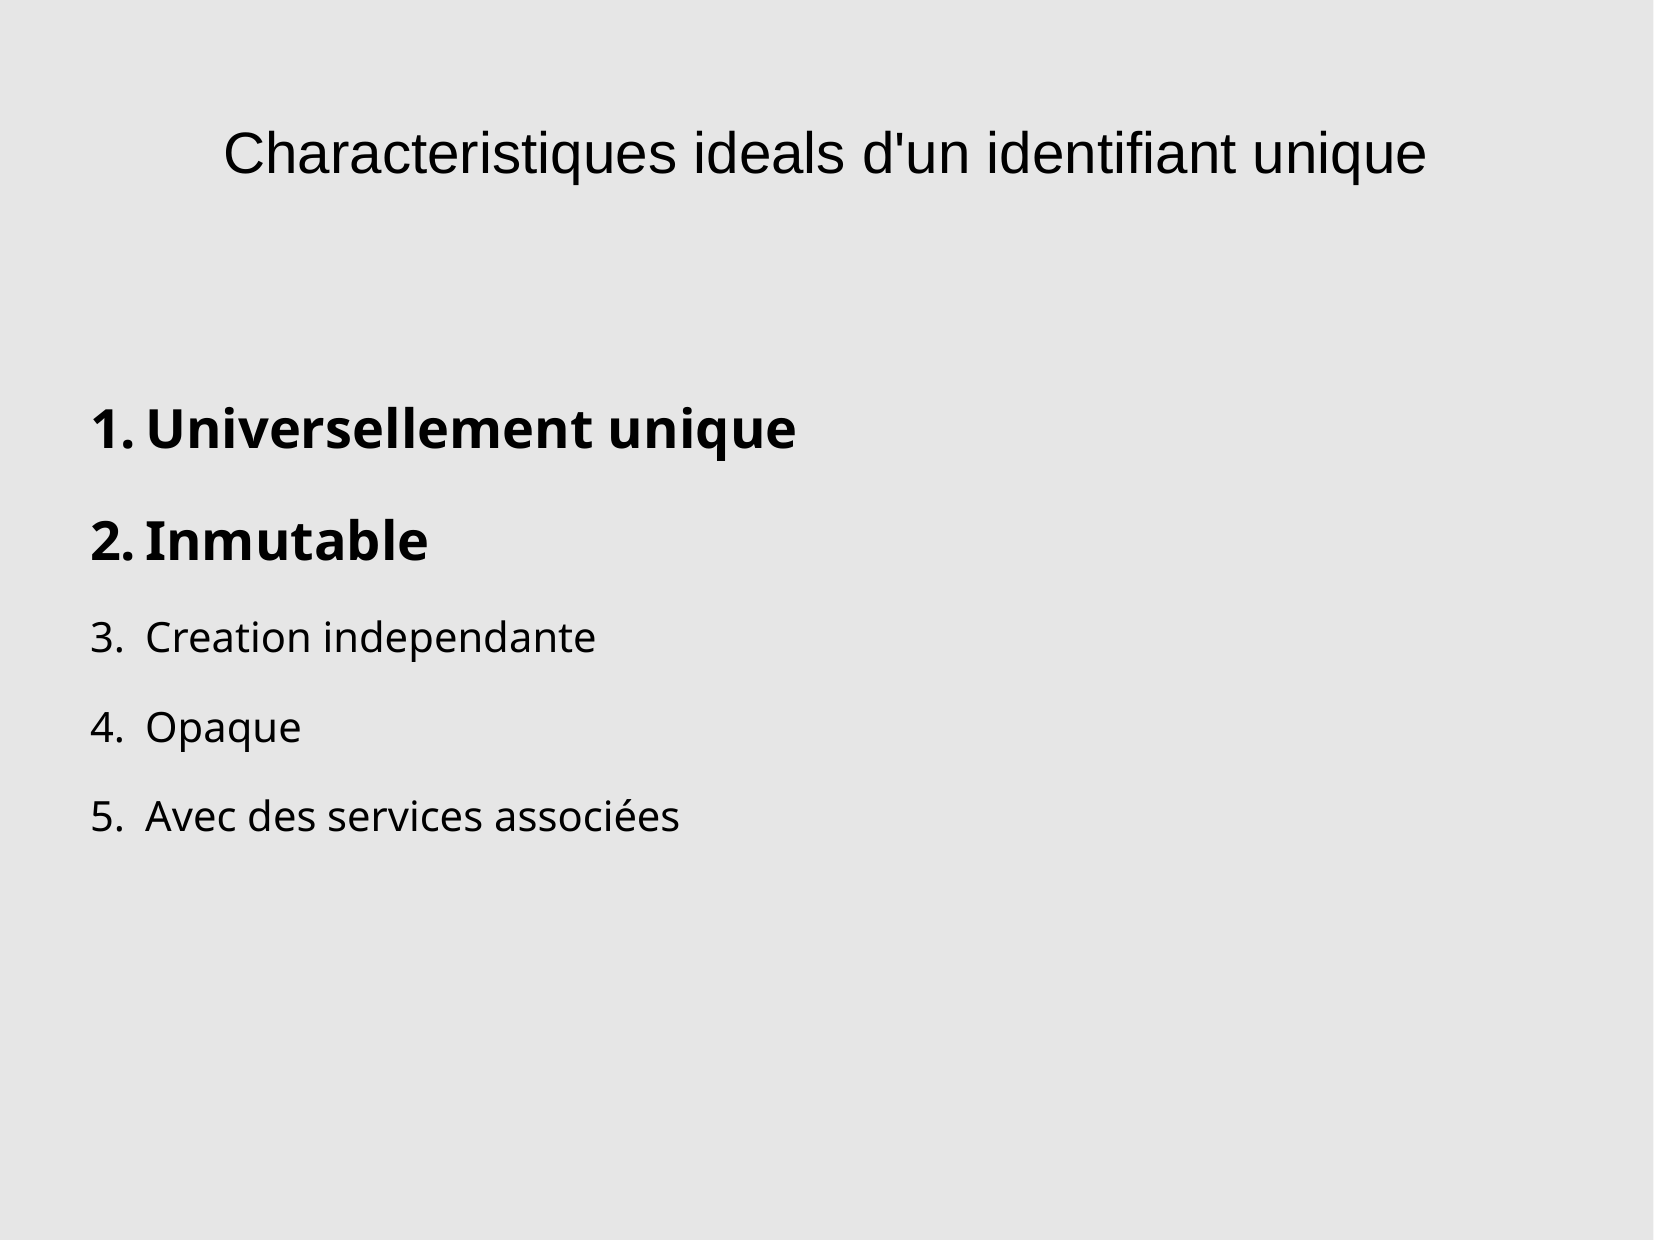

# Characteristiques ideals d'un identifiant unique
Universellement unique
Inmutable
Creation independante
Opaque
Avec des services associées